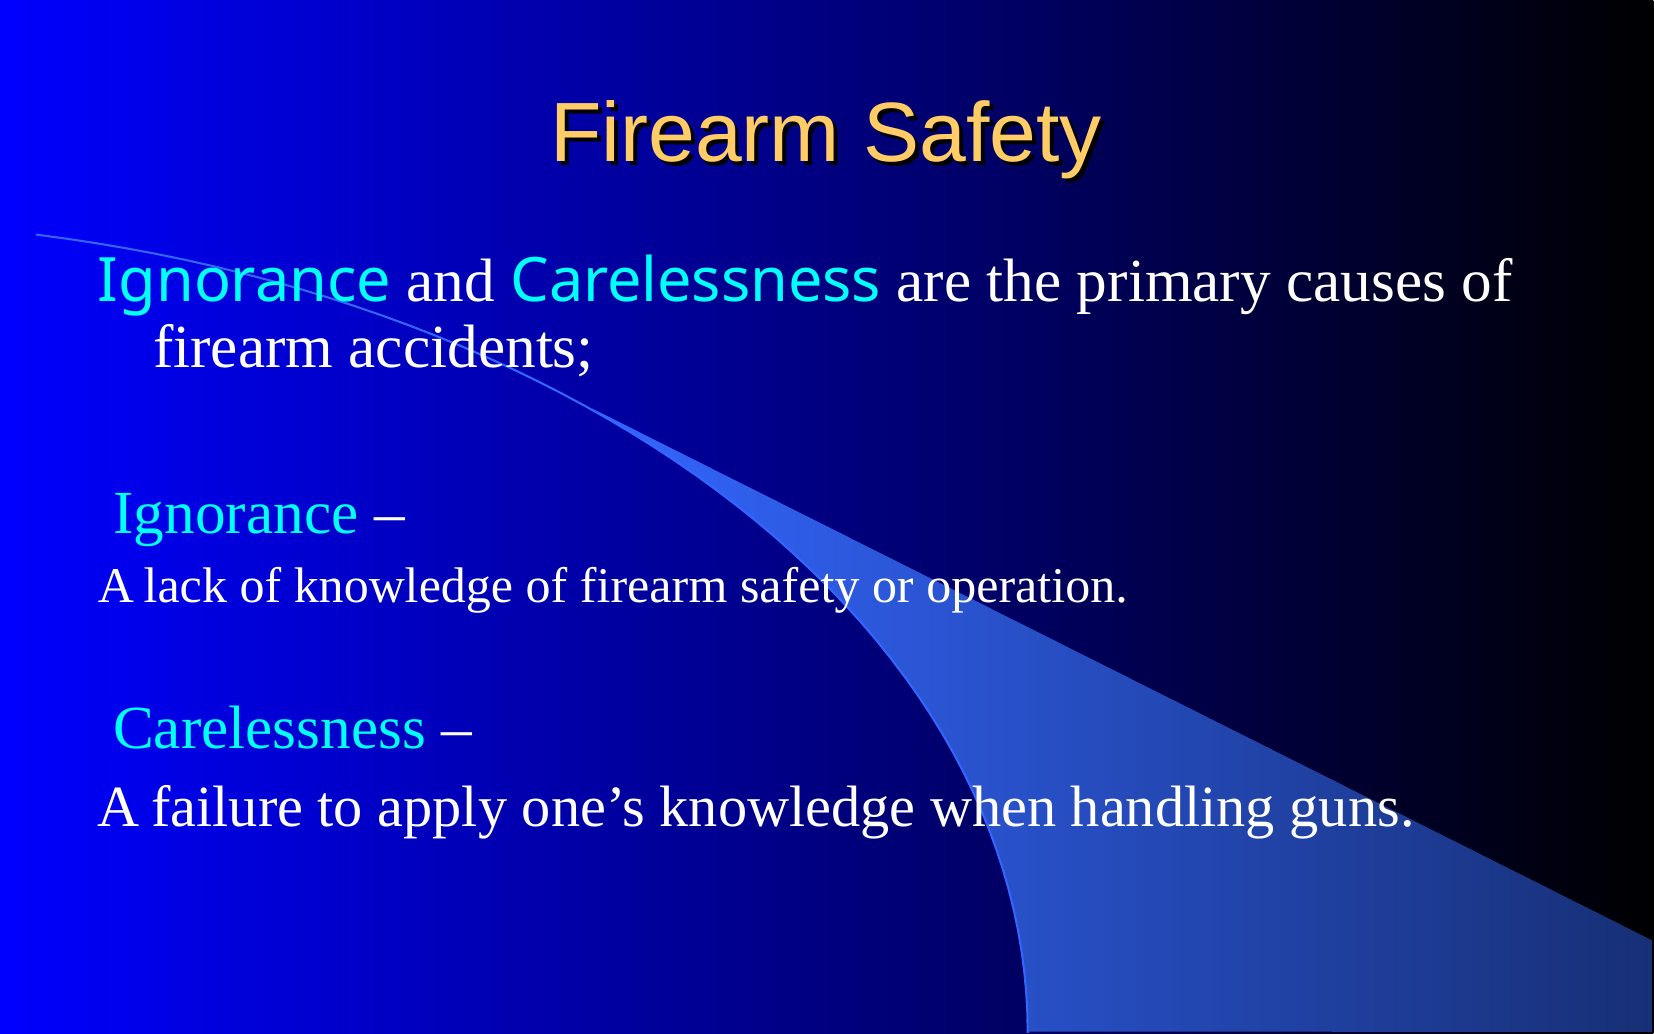

# Firearm Safety
Ignorance and Carelessness are the primary causes of firearm accidents;
 Ignorance –
A lack of knowledge of firearm safety or operation.
 Carelessness –
A failure to apply one’s knowledge when handling guns.